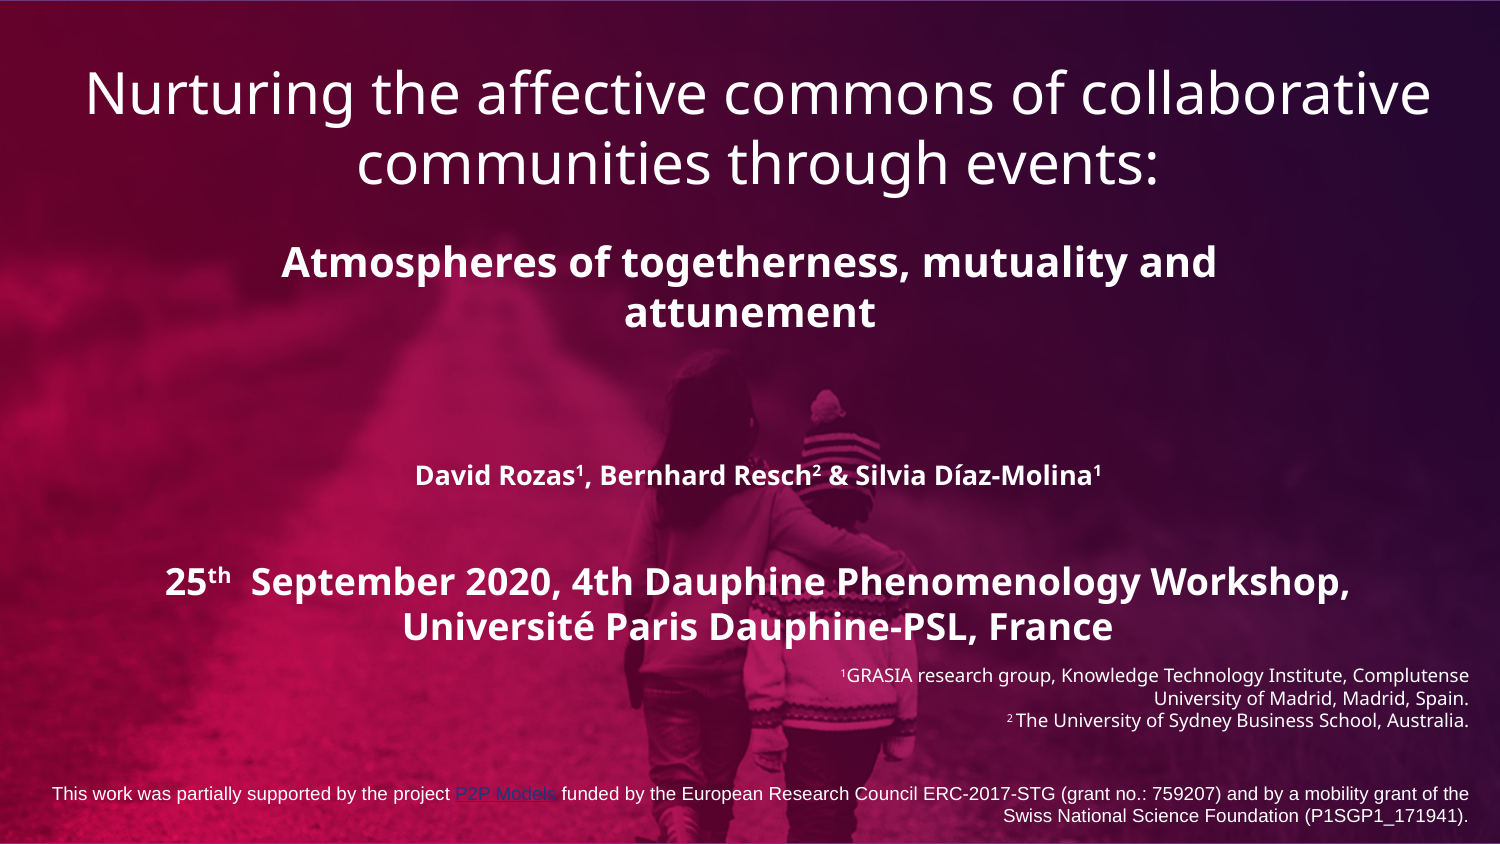

Nurturing the affective commons of collaborative communities through events:
Atmospheres of togetherness, mutuality and attunement
David Rozas1, Bernhard Resch2 & Silvia Díaz-Molina1
25th September 2020, 4th Dauphine Phenomenology Workshop, Université Paris Dauphine-PSL, France
1GRASIA research group, Knowledge Technology Institute, Complutense University of Madrid, Madrid, Spain.
2 The University of Sydney Business School, Australia.
This work was partially supported by the project P2P Models funded by the European Research Council ERC-2017-STG (grant no.: 759207) and by a mobility grant of the Swiss National Science Foundation (P1SGP1_171941).